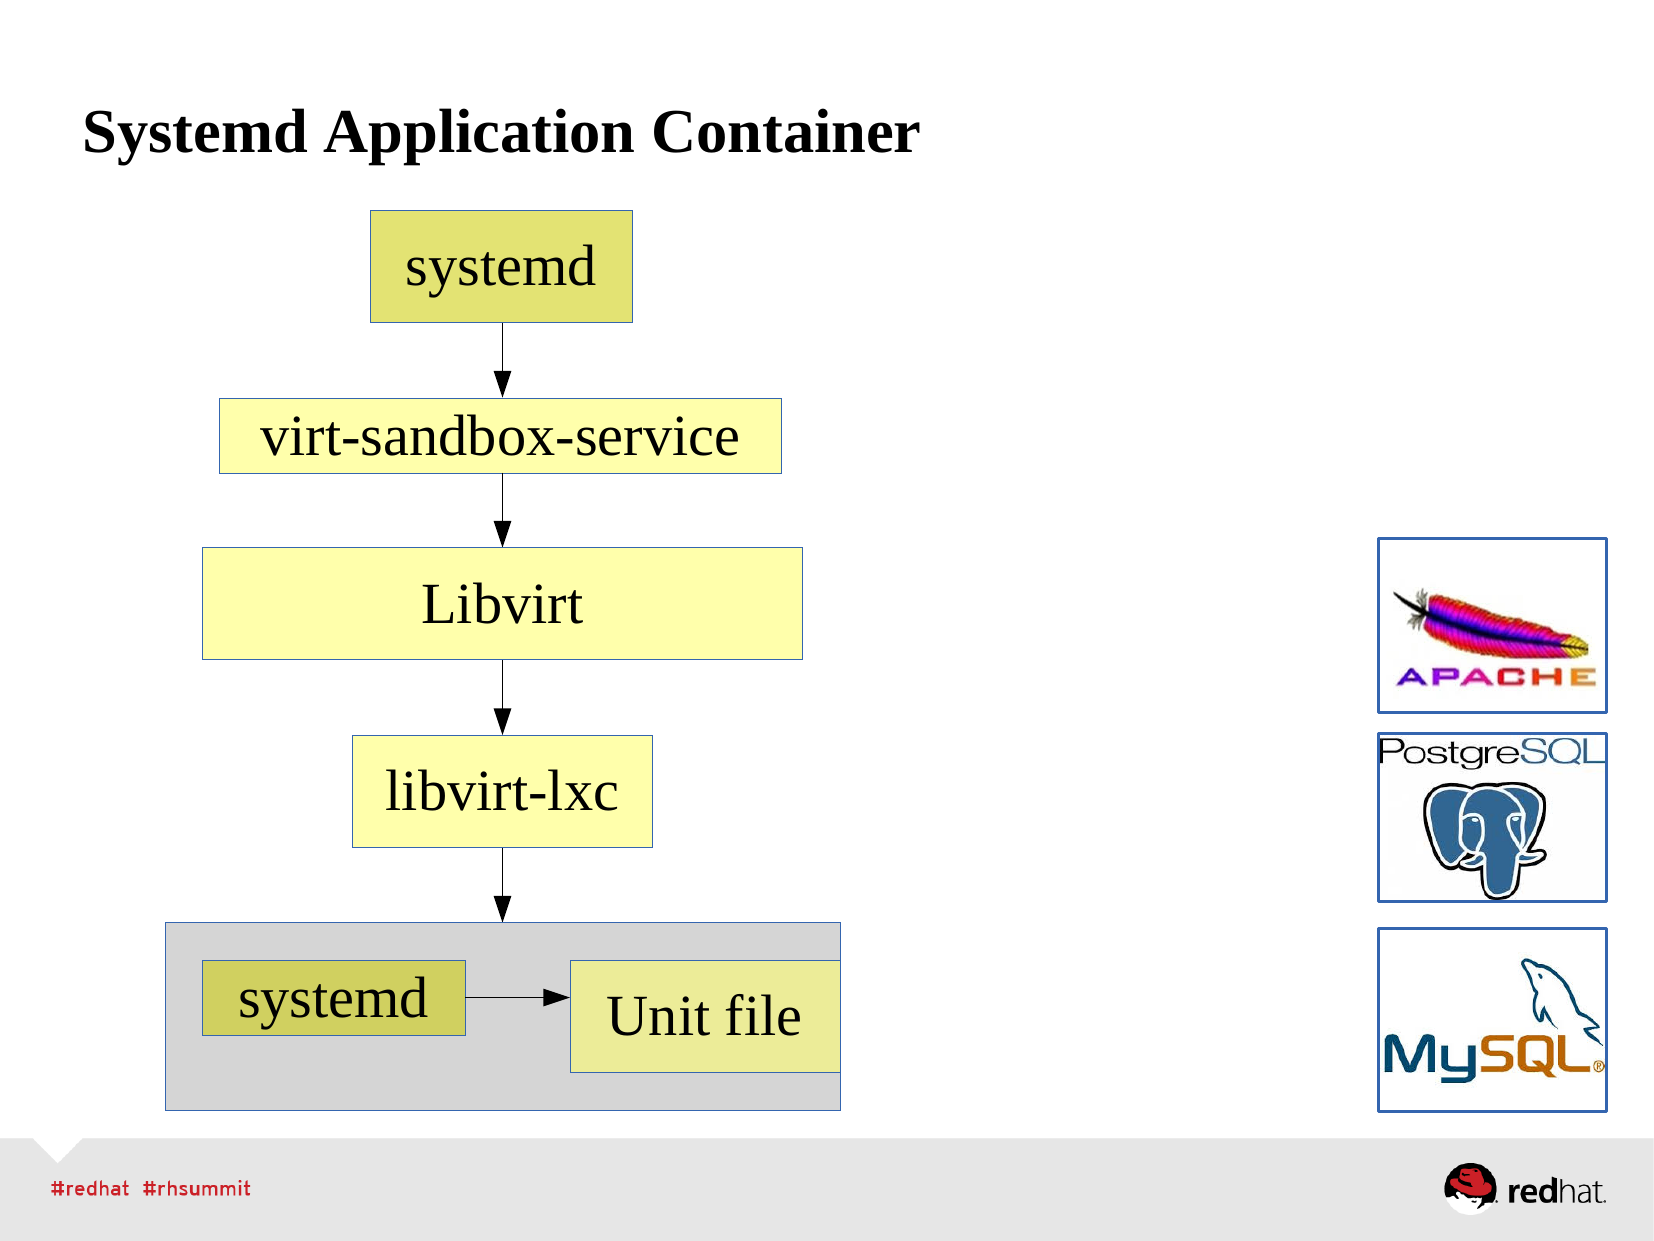

# Systemd Application Container
systemd
virt-sandbox-service
Libvirt
libvirt-lxc
systemd
Unit file